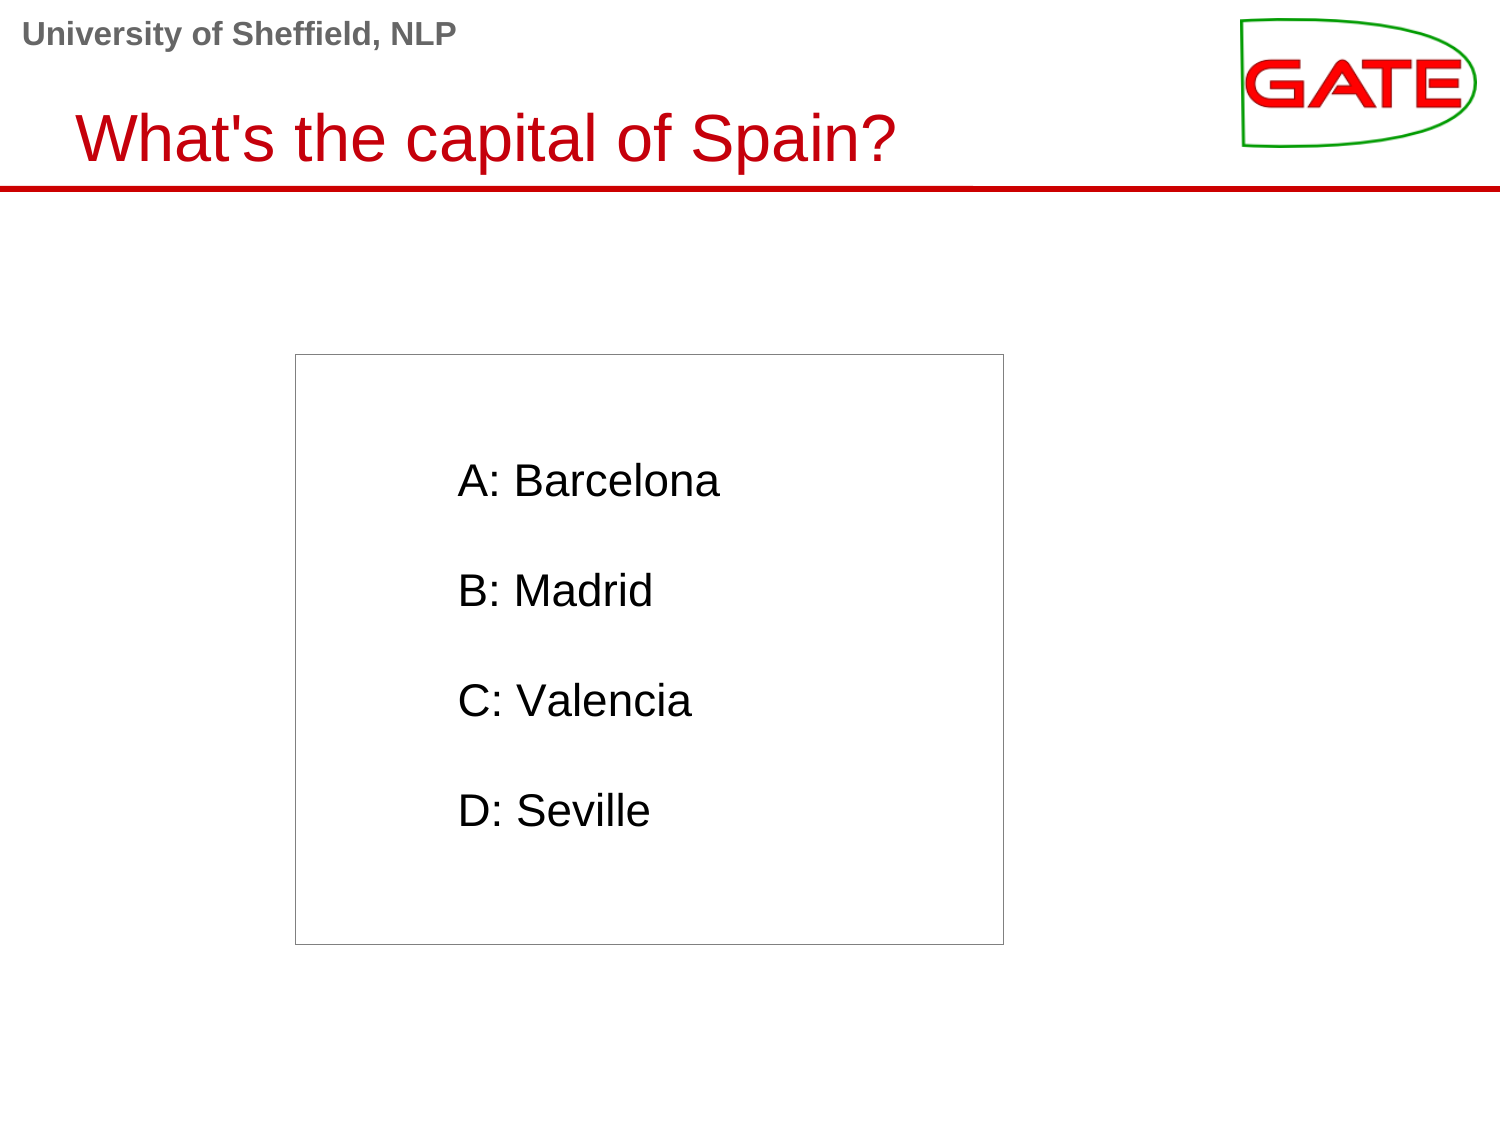

# What's the capital of Spain?
A: Barcelona
B: Madrid
C: Valencia
D: Seville